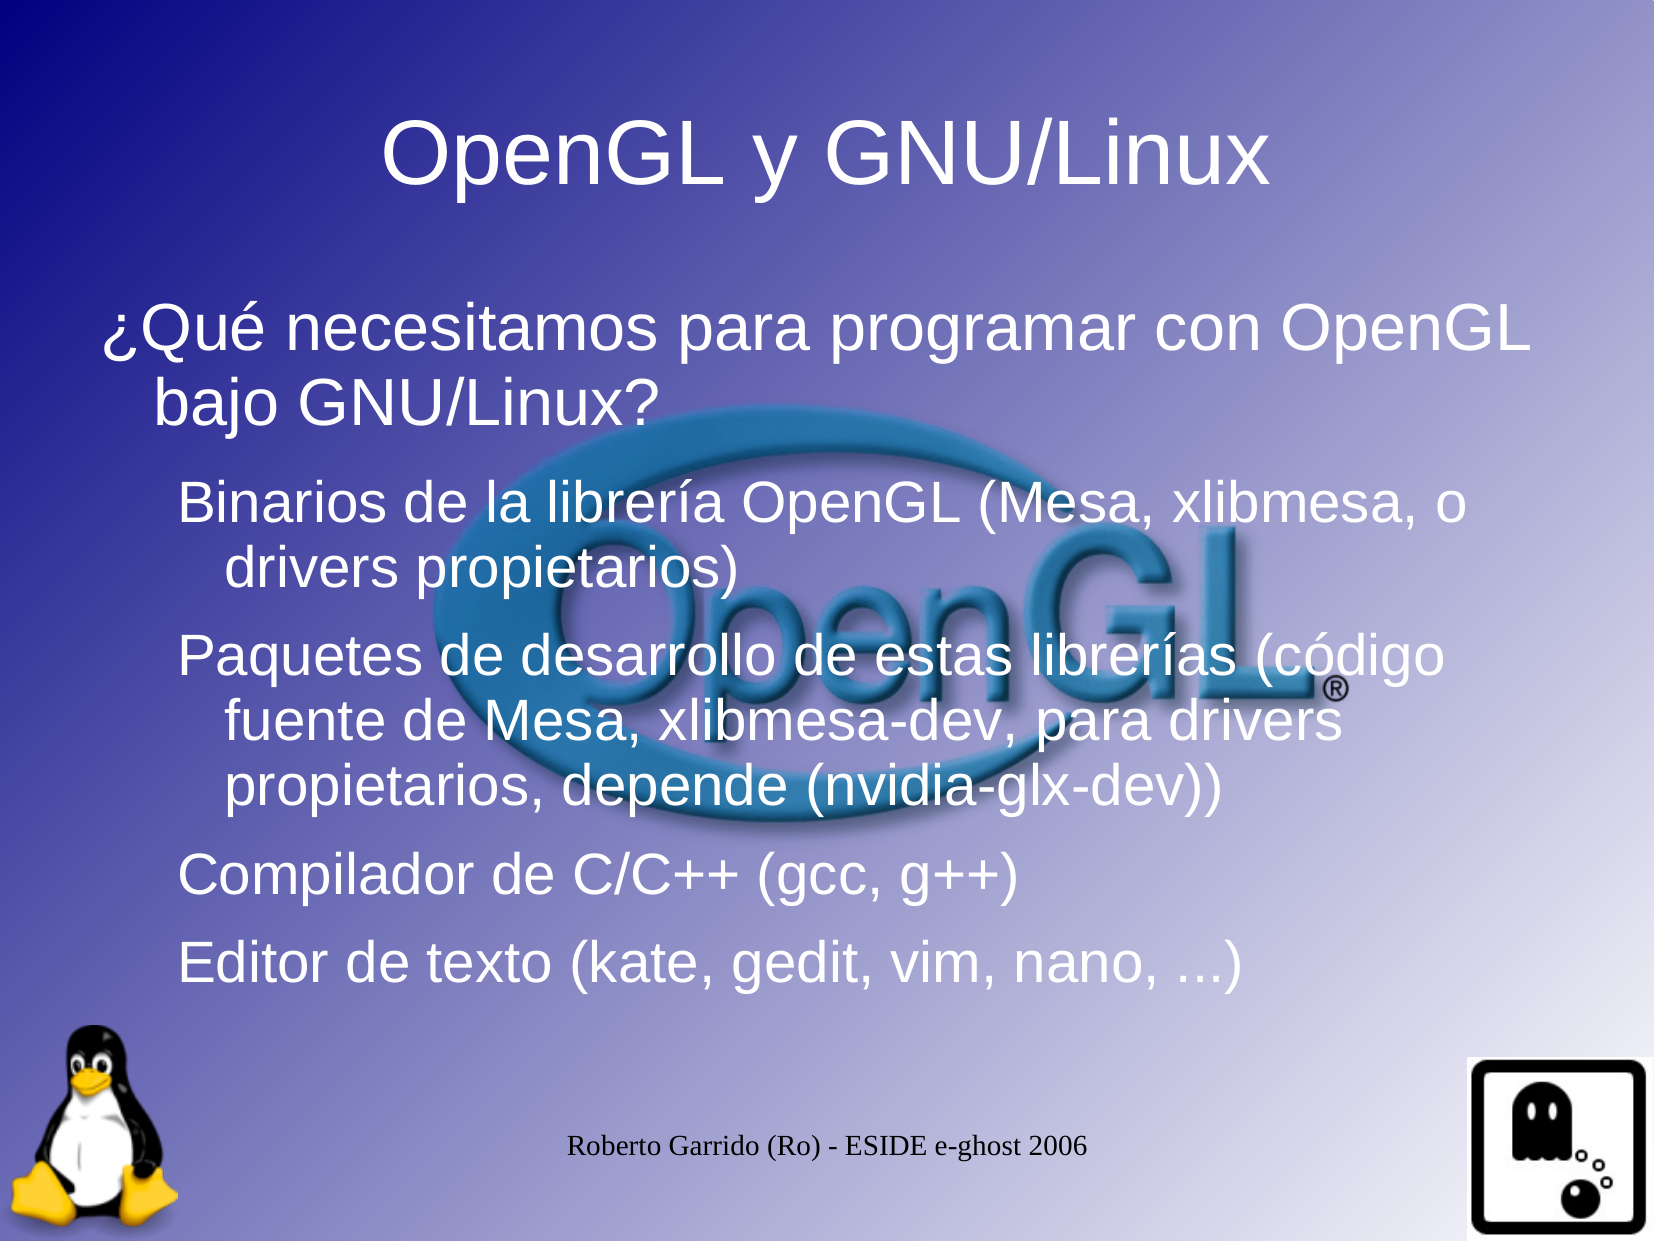

# OpenGL y GNU/Linux
¿Qué necesitamos para programar con OpenGL bajo GNU/Linux?
Binarios de la librería OpenGL (Mesa, xlibmesa, o drivers propietarios)
Paquetes de desarrollo de estas librerías (código fuente de Mesa, xlibmesa-dev, para drivers propietarios, depende (nvidia-glx-dev))
Compilador de C/C++ (gcc, g++)
Editor de texto (kate, gedit, vim, nano, ...)
Roberto Garrido (Ro) - ESIDE e-ghost 2006